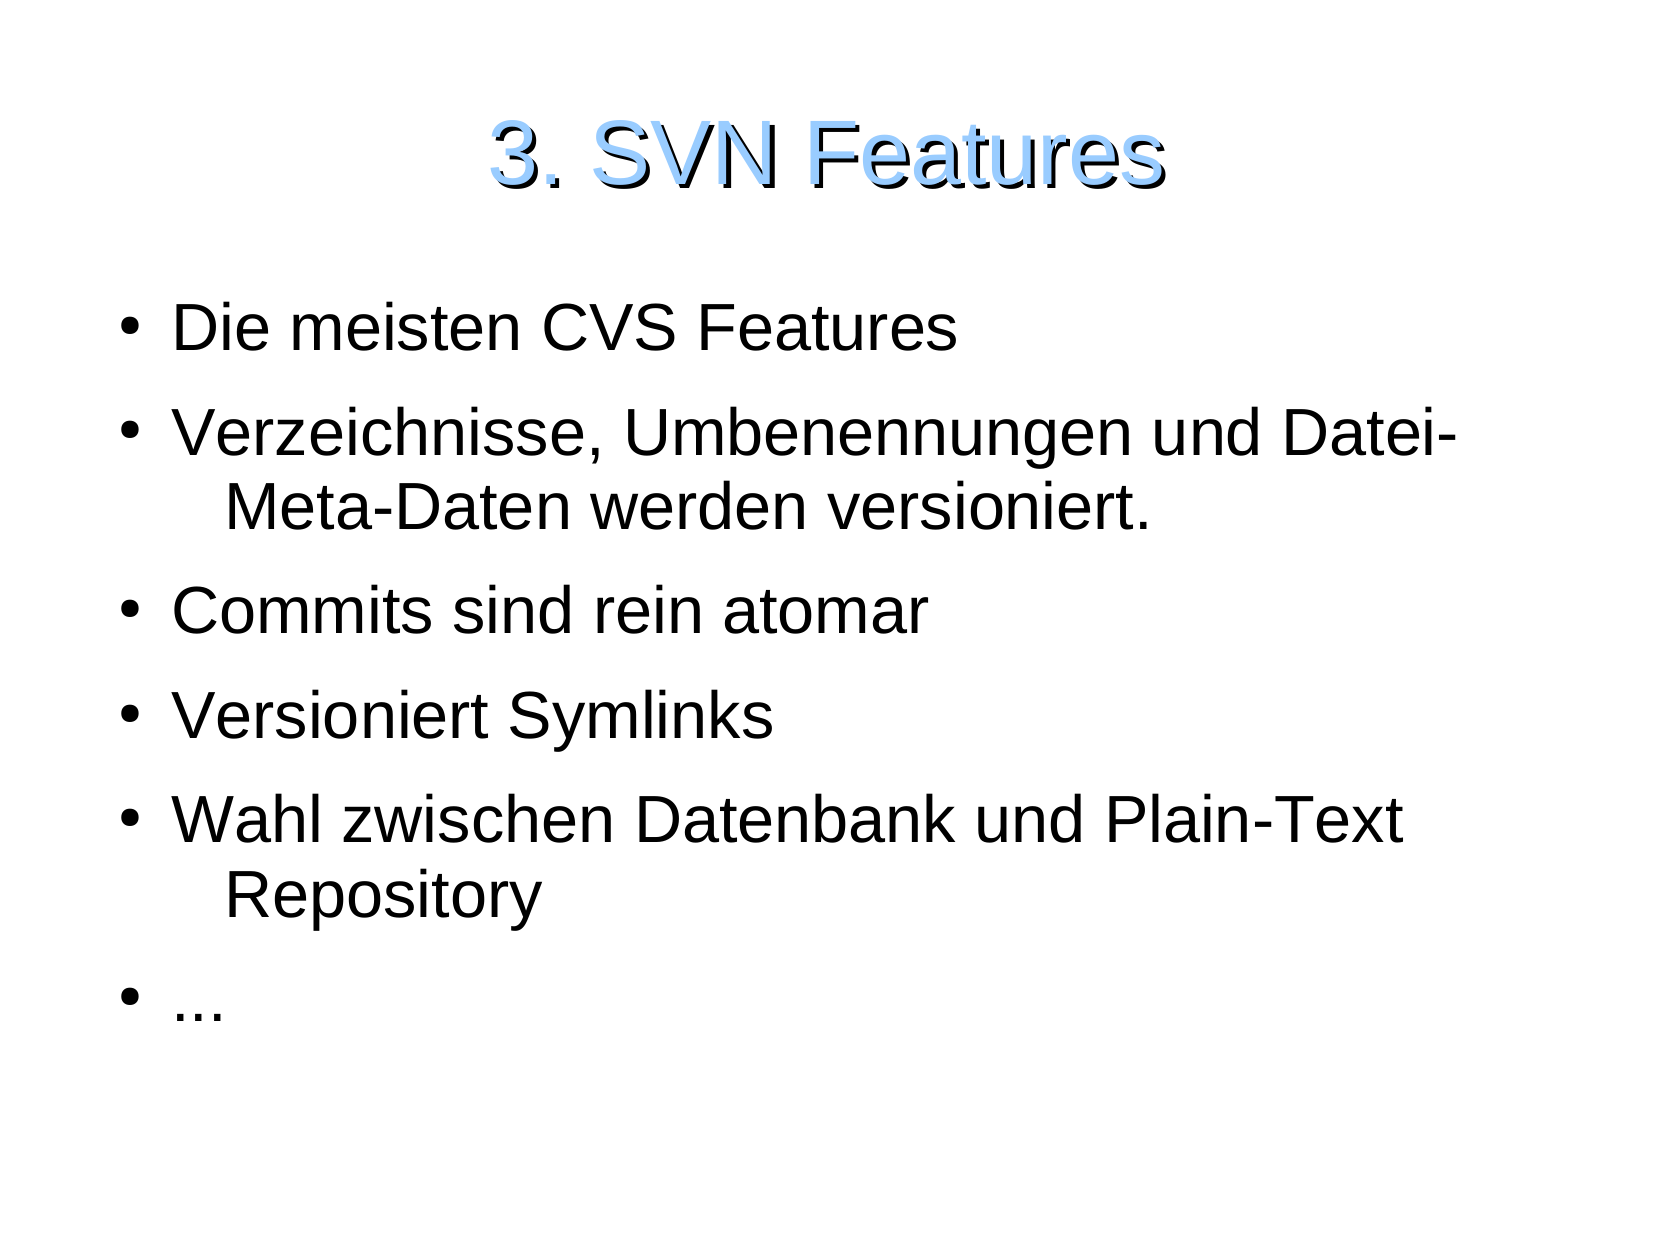

# 3. SVN Features
Die meisten CVS Features
Verzeichnisse, Umbenennungen und Datei-Meta-Daten werden versioniert.
Commits sind rein atomar
Versioniert Symlinks
Wahl zwischen Datenbank und Plain-Text Repository
...